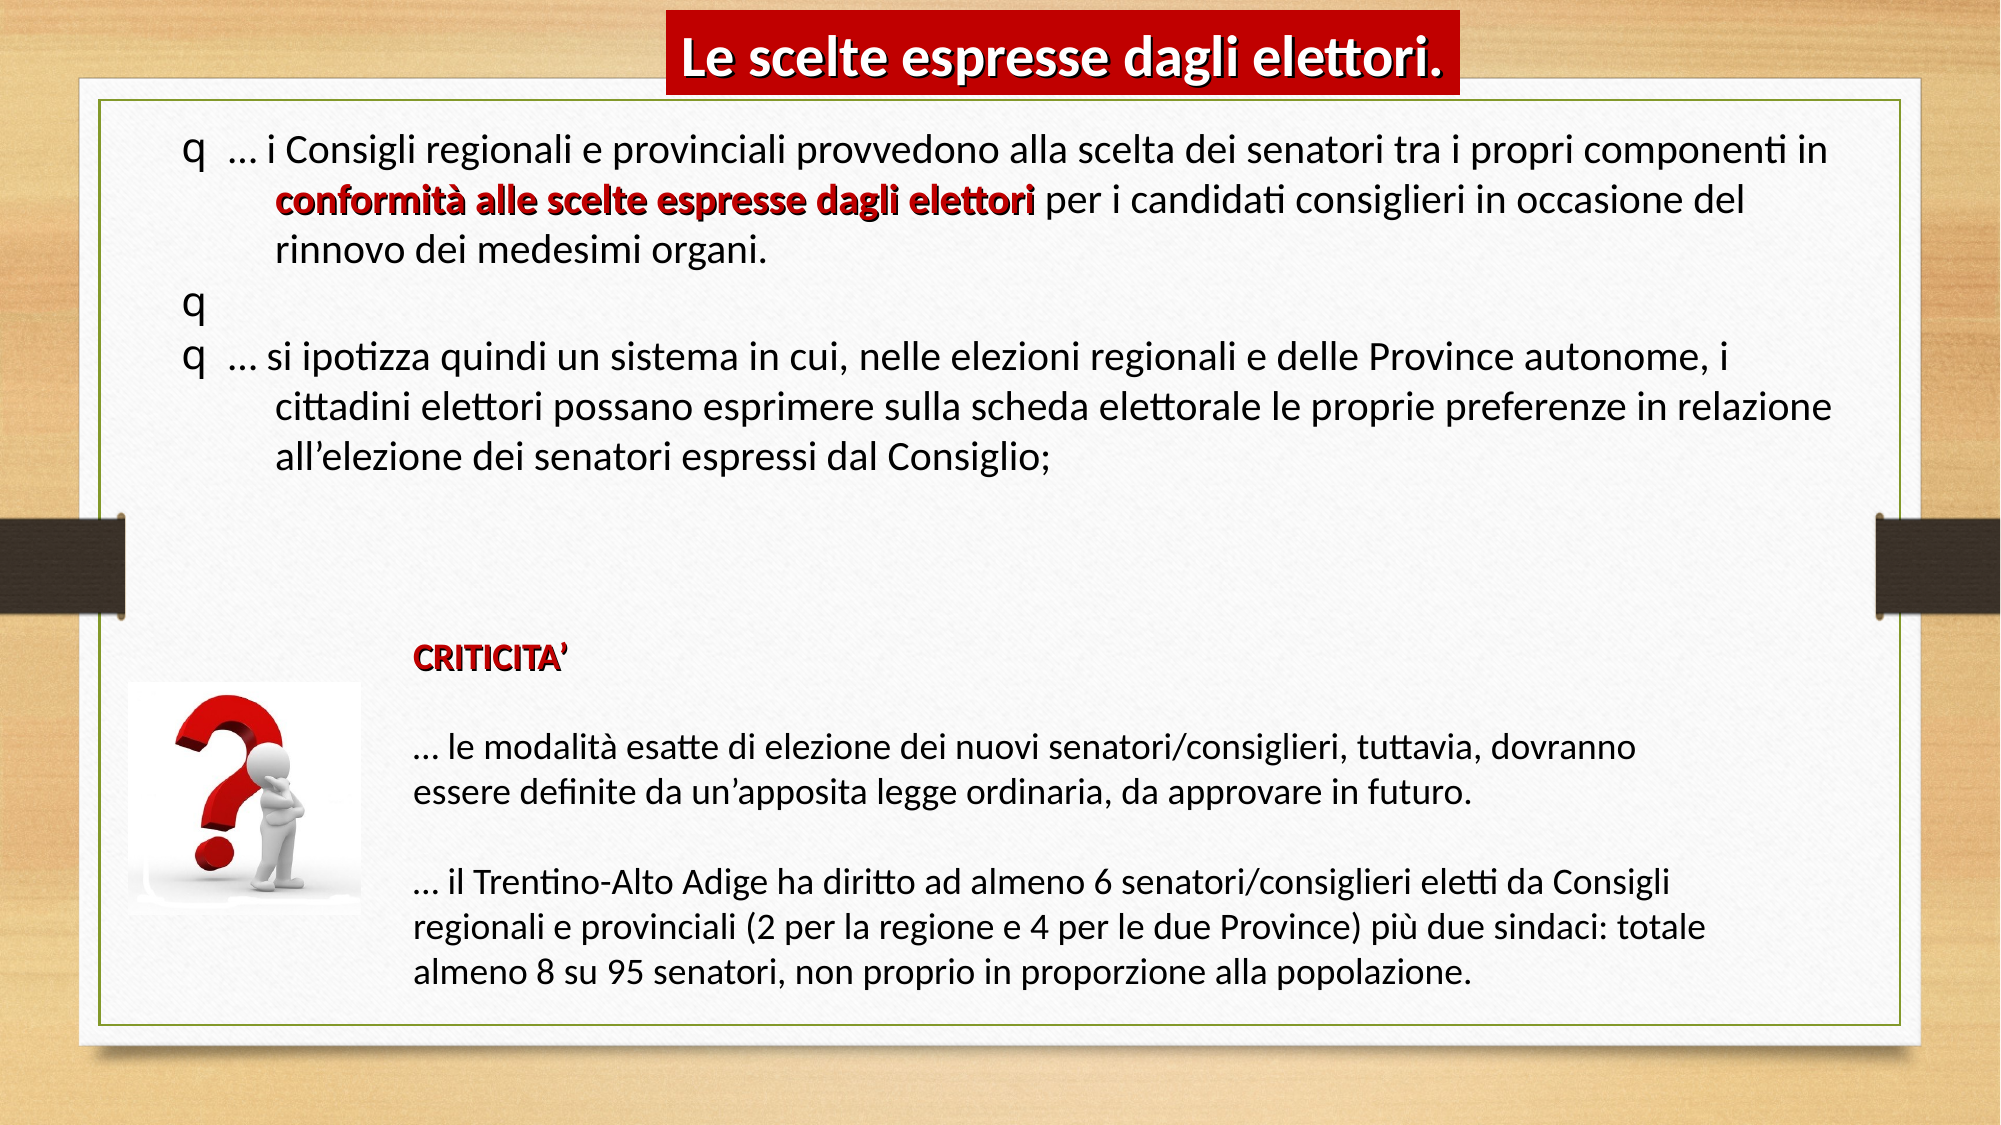

Le scelte espresse dagli elettori.
… i Consigli regionali e provinciali provvedono alla scelta dei senatori tra i propri componenti in conformità alle scelte espresse dagli elettori per i candidati consiglieri in occasione del rinnovo dei medesimi organi.
… si ipotizza quindi un sistema in cui, nelle elezioni regionali e delle Province autonome, i cittadini elettori possano esprimere sulla scheda elettorale le proprie preferenze in relazione all’elezione dei senatori espressi dal Consiglio;
CRITICITA’
… le modalità esatte di elezione dei nuovi senatori/consiglieri, tuttavia, dovranno essere definite da un’apposita legge ordinaria, da approvare in futuro.
… il Trentino-Alto Adige ha diritto ad almeno 6 senatori/consiglieri eletti da Consigli regionali e provinciali (2 per la regione e 4 per le due Province) più due sindaci: totale almeno 8 su 95 senatori, non proprio in proporzione alla popolazione.